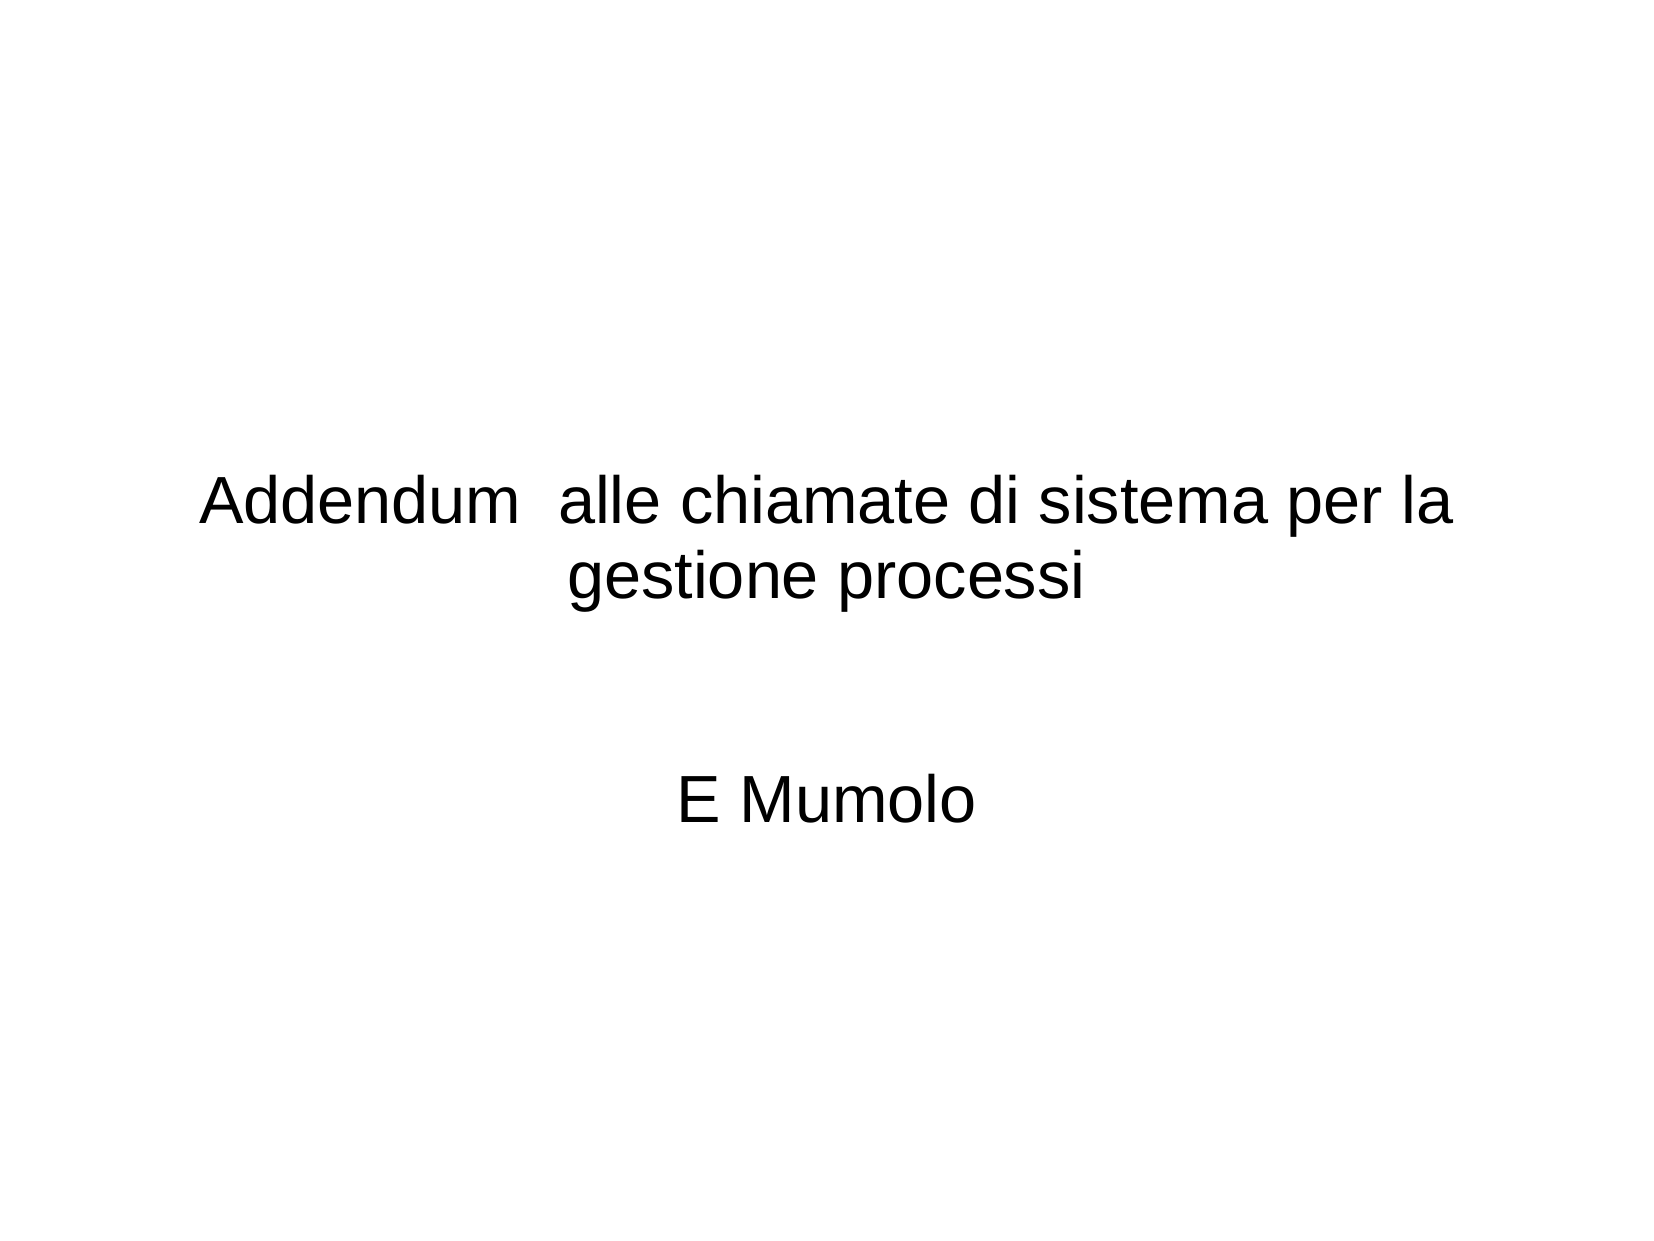

# Addendum alle chiamate di sistema per la gestione processi
E Mumolo